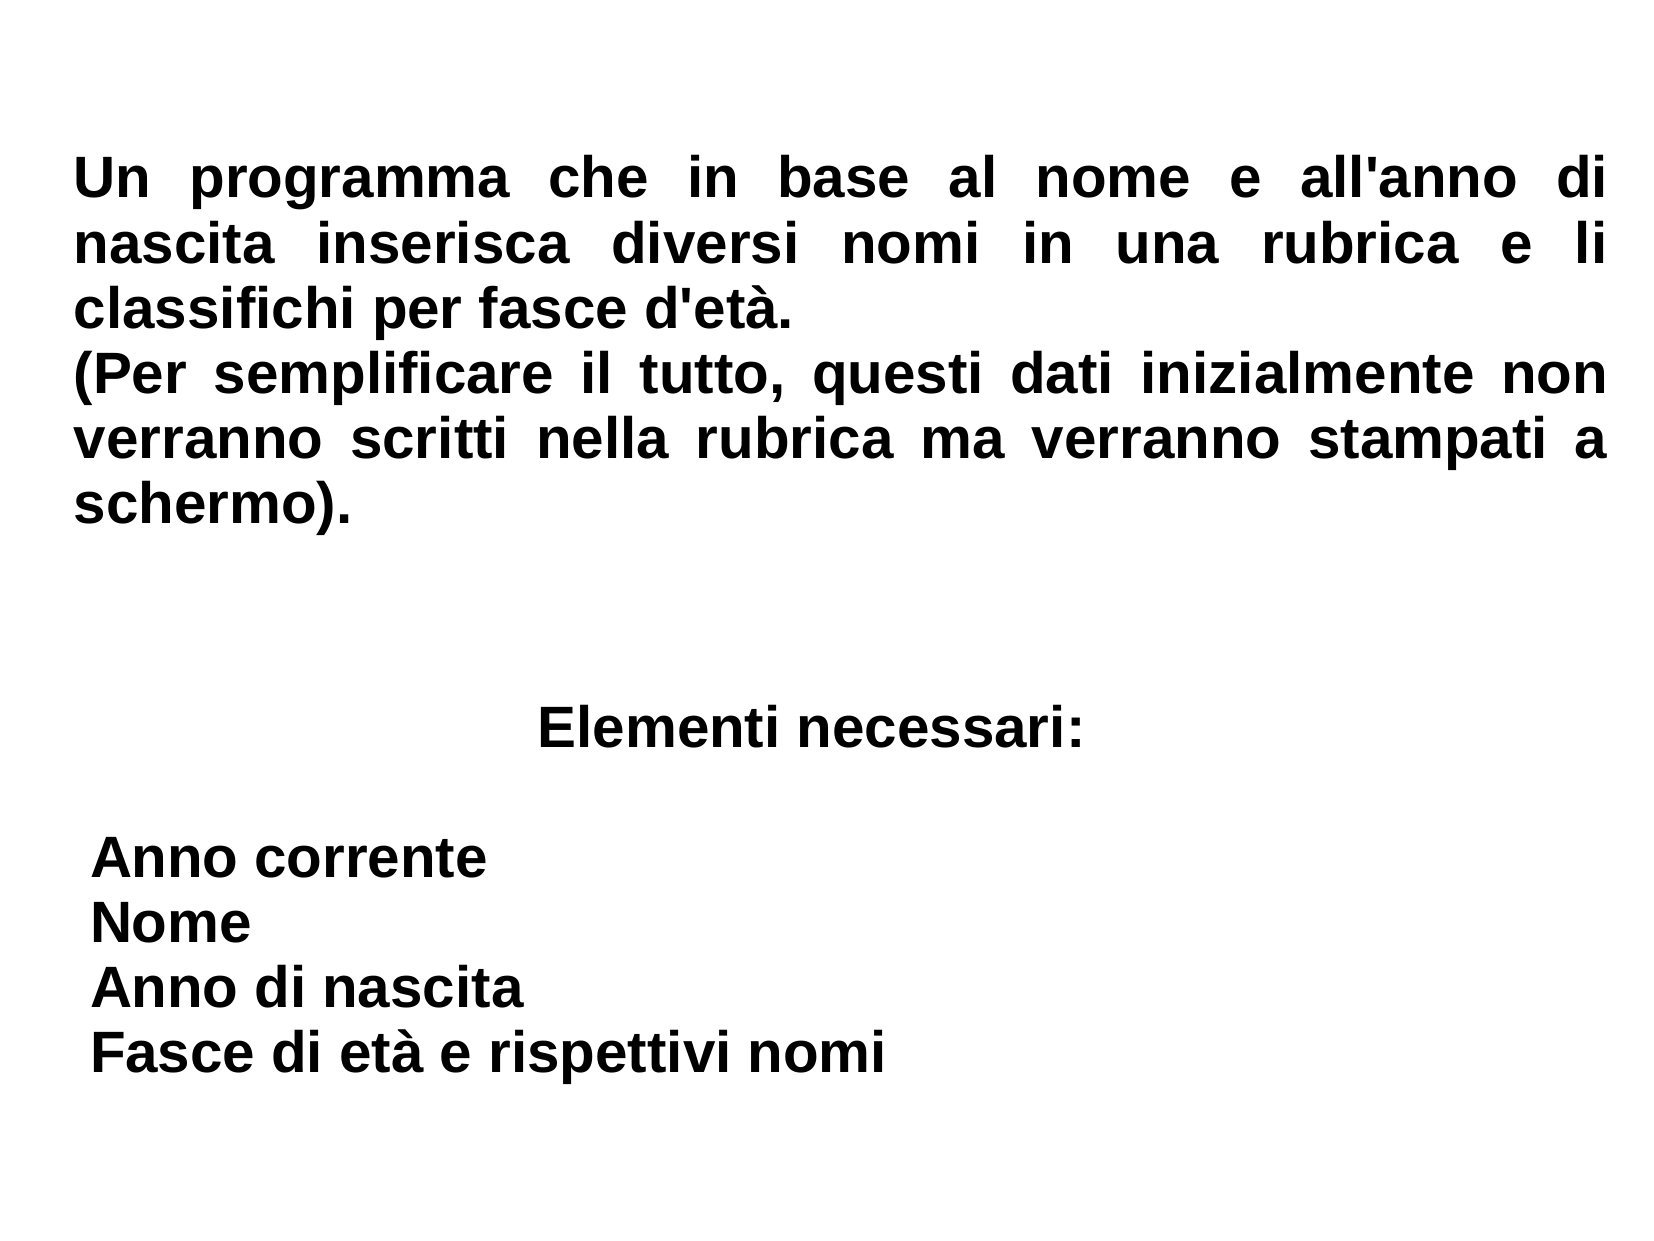

Un programma che in base al nome e all'anno di nascita inserisca diversi nomi in una rubrica e li classifichi per fasce d'età.
(Per semplificare il tutto, questi dati inizialmente non verranno scritti nella rubrica ma verranno stampati a schermo).
Elementi necessari:
 Anno corrente
 Nome
 Anno di nascita
 Fasce di età e rispettivi nomi